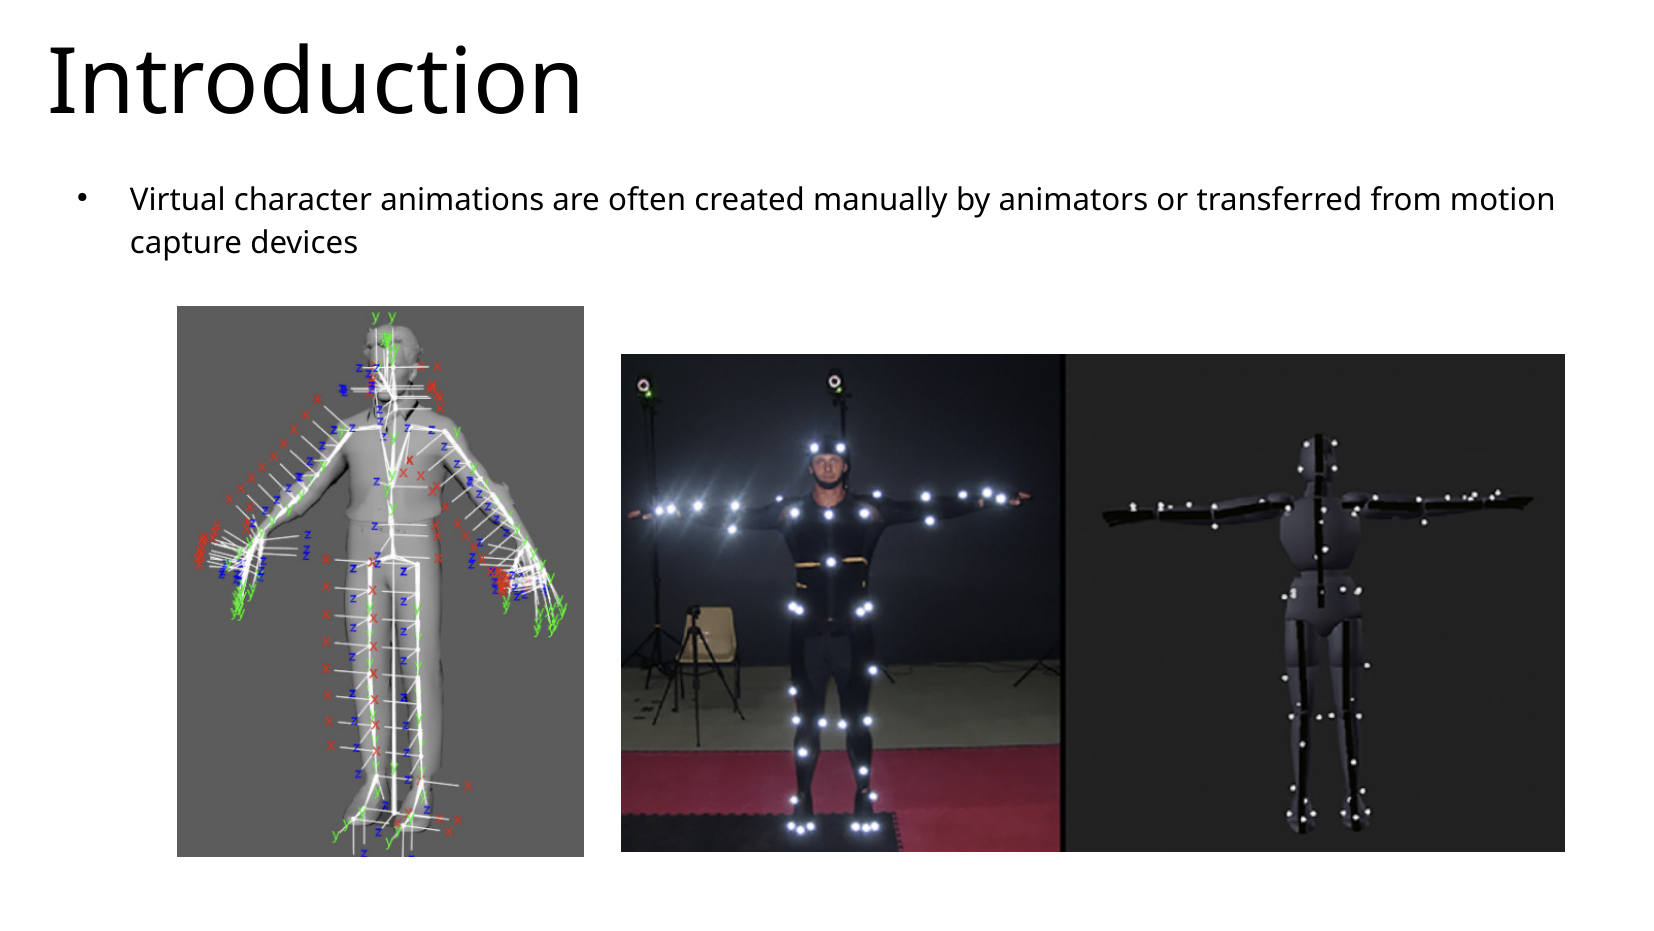

# Introduction
Virtual character animations are often created manually by animators or transferred from motion capture devices